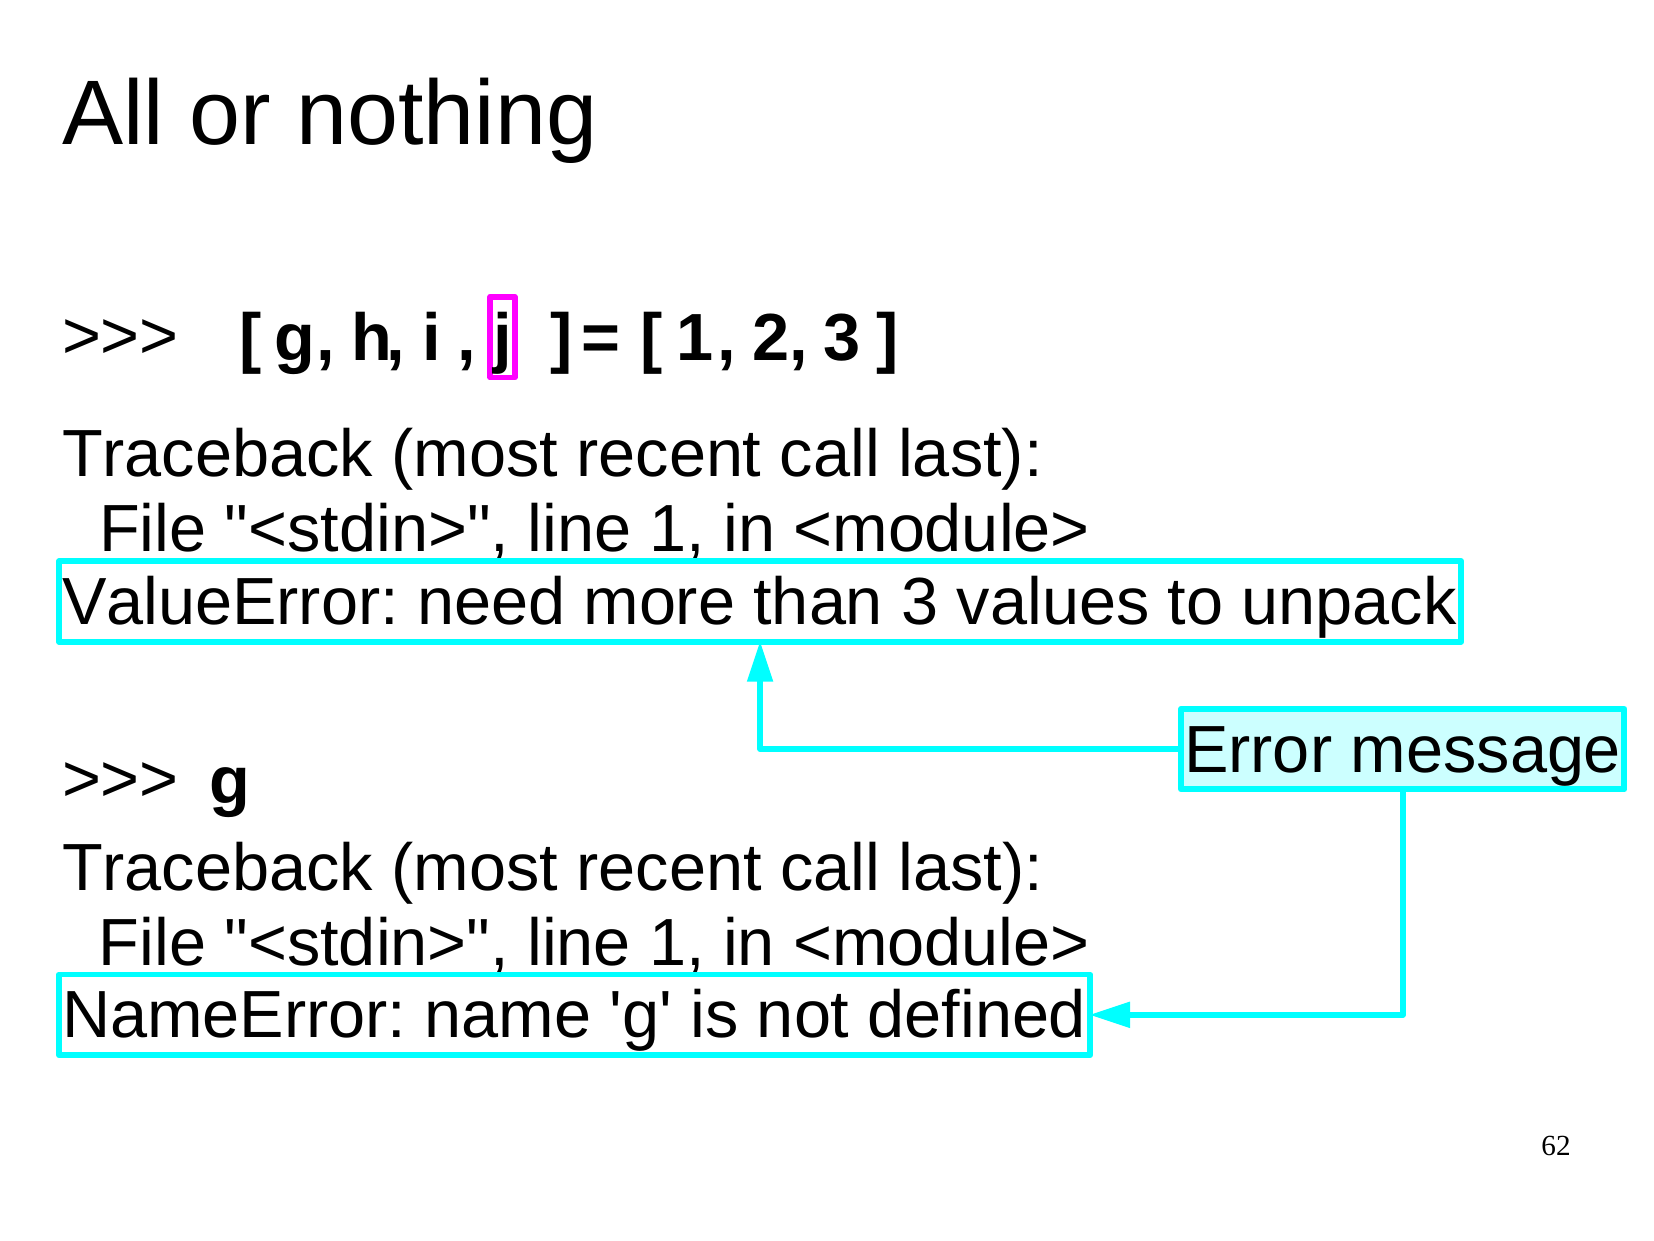

All or nothing
>>>
[
g
,
h
,
i
]
=
[
1
,
2
,
3
]
,
j
Traceback (most recent call last):
 File "<stdin>", line 1, in <module>
ValueError: need more than 3 values to unpack
Error message
>>>
g
Traceback (most recent call last):
 File "<stdin>", line 1, in <module>
NameError: name 'g' is not defined
62